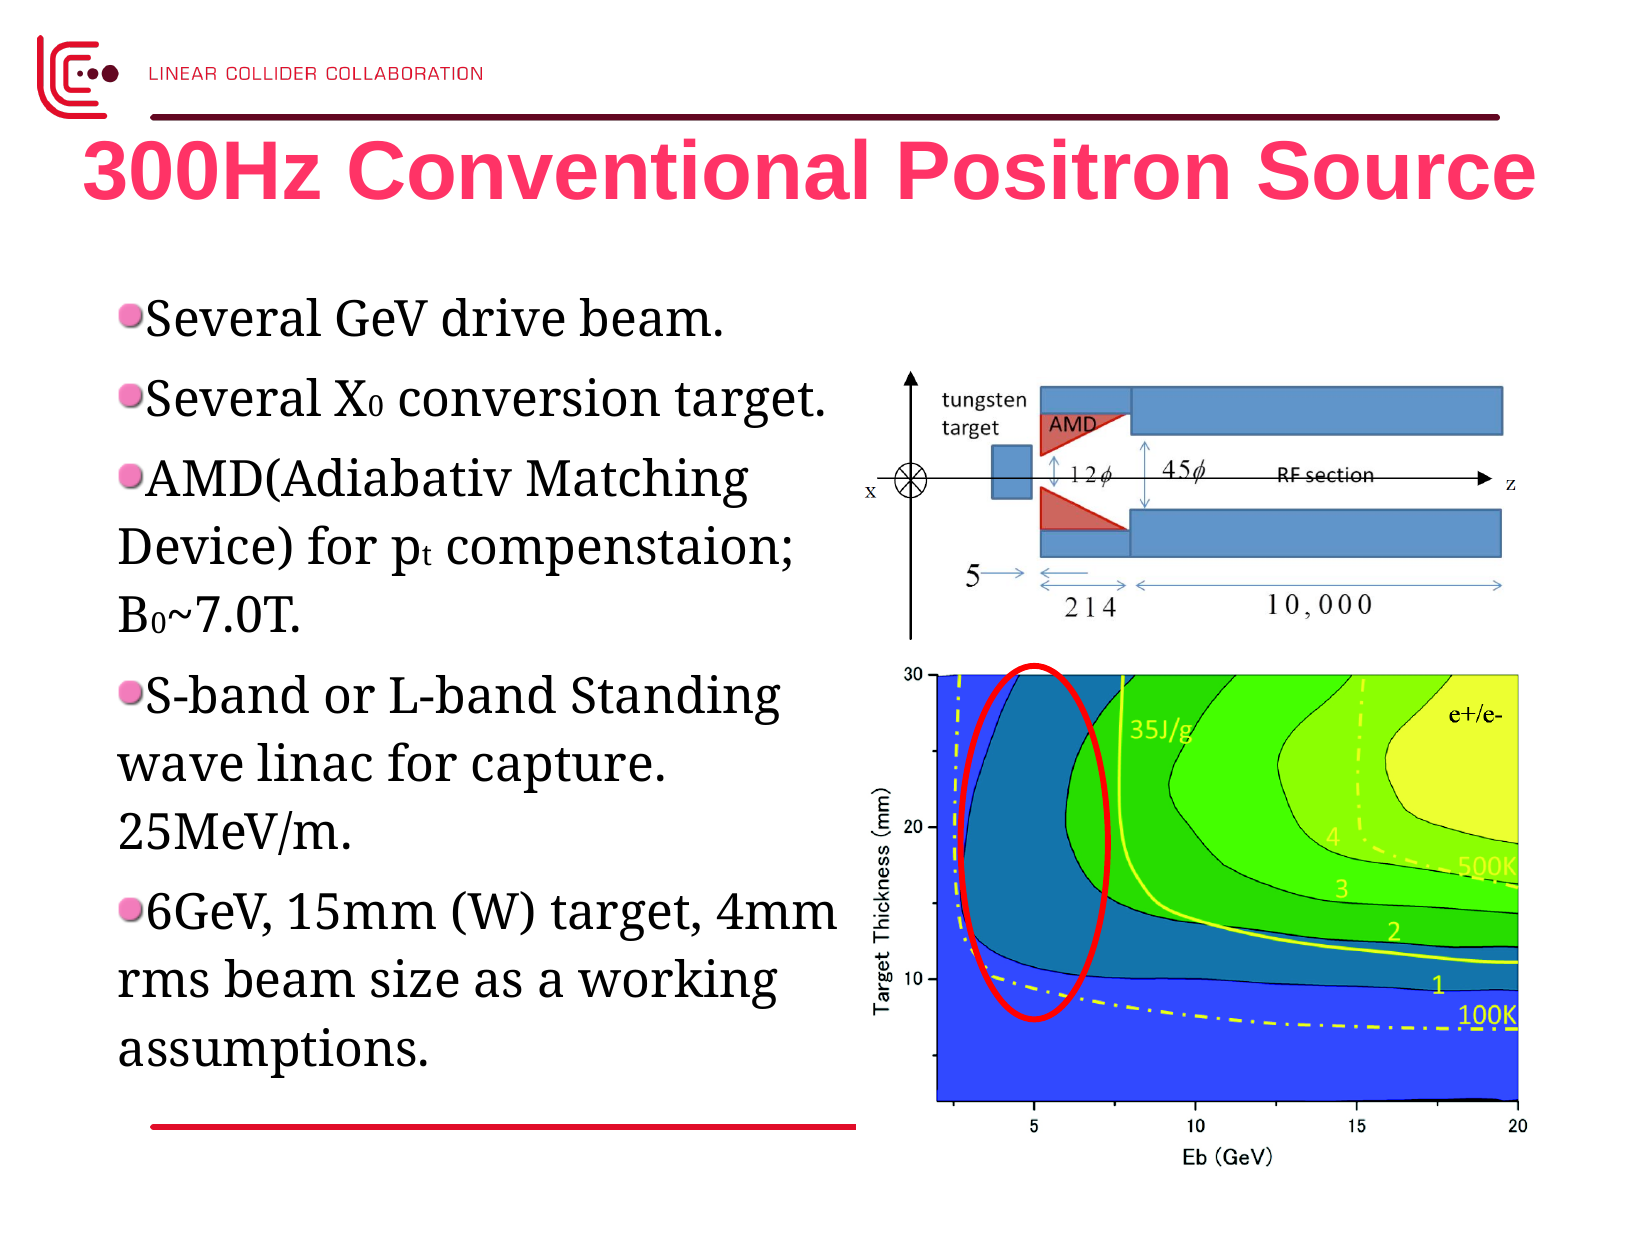

# 300Hz Conventional Positron Source
Several GeV drive beam.
Several X0 conversion target.
AMD(Adiabativ Matching Device) for pt compenstaion; B0~7.0T.
S-band or L-band Standing wave linac for capture. 25MeV/m.
6GeV, 15mm (W) target, 4mm rms beam size as a working assumptions.